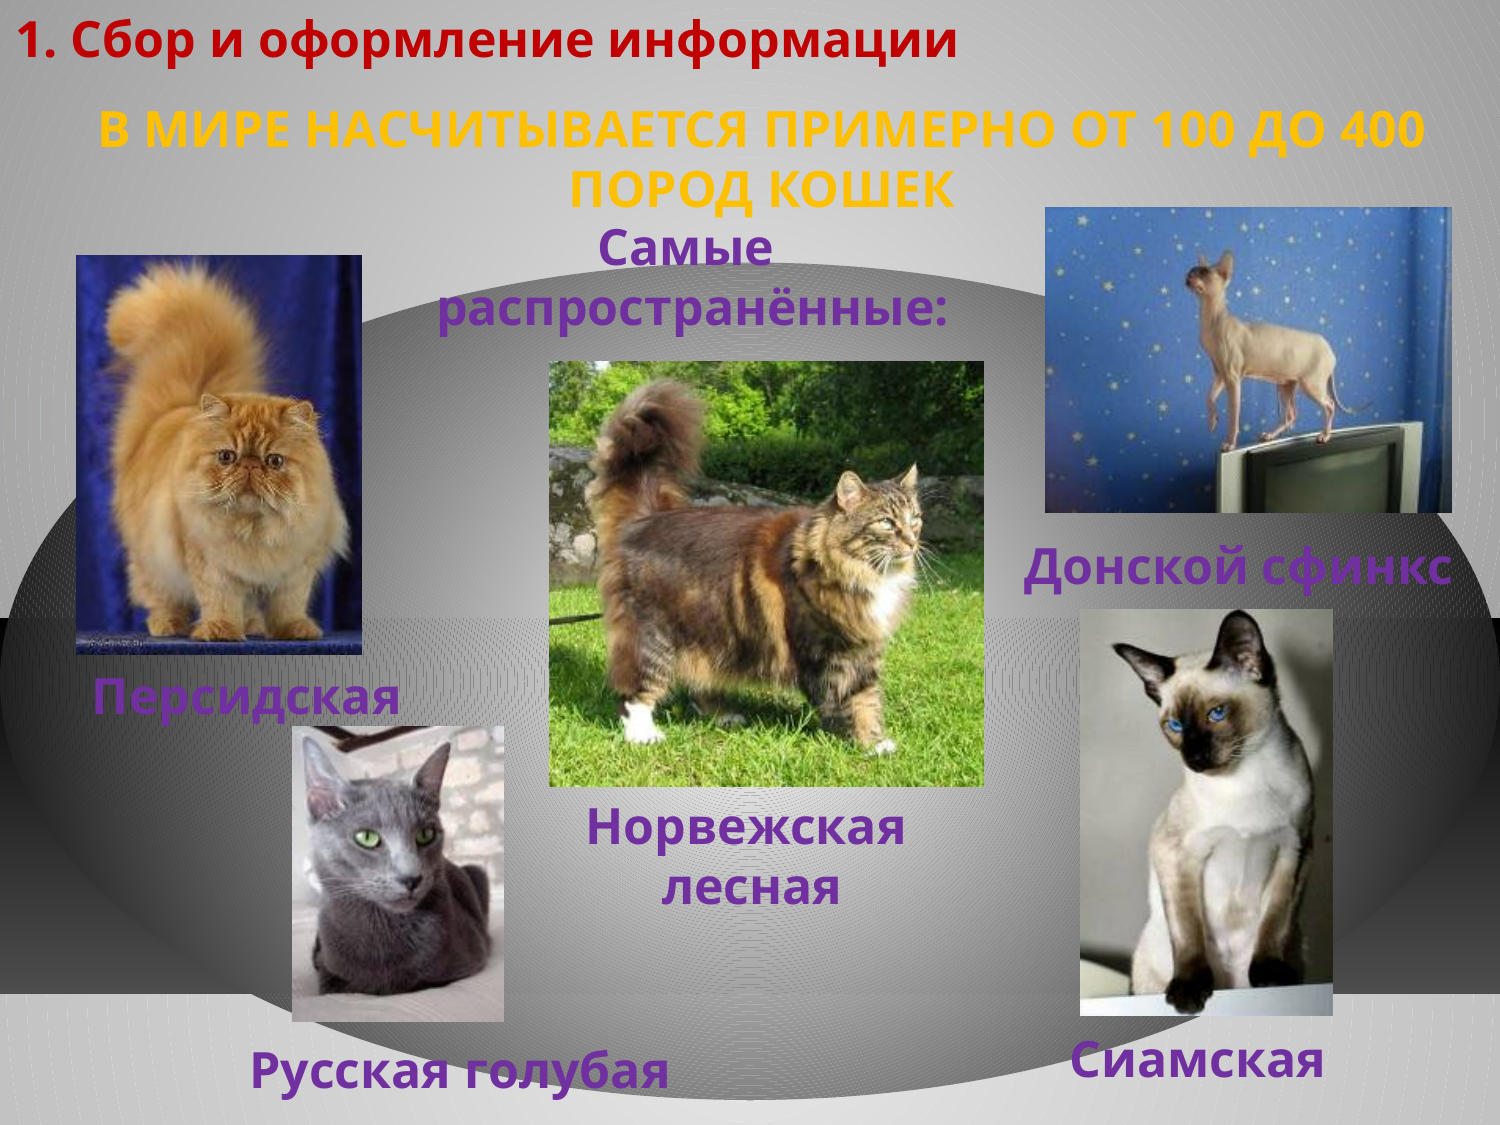

1. Сбор и оформление информации
В мире насчитывается примерно от 100 до 400 пород кошек
Самые
распространённые:
Донской сфинкс
Персидская
Норвежская
лесная
Сиамская
Русская голубая